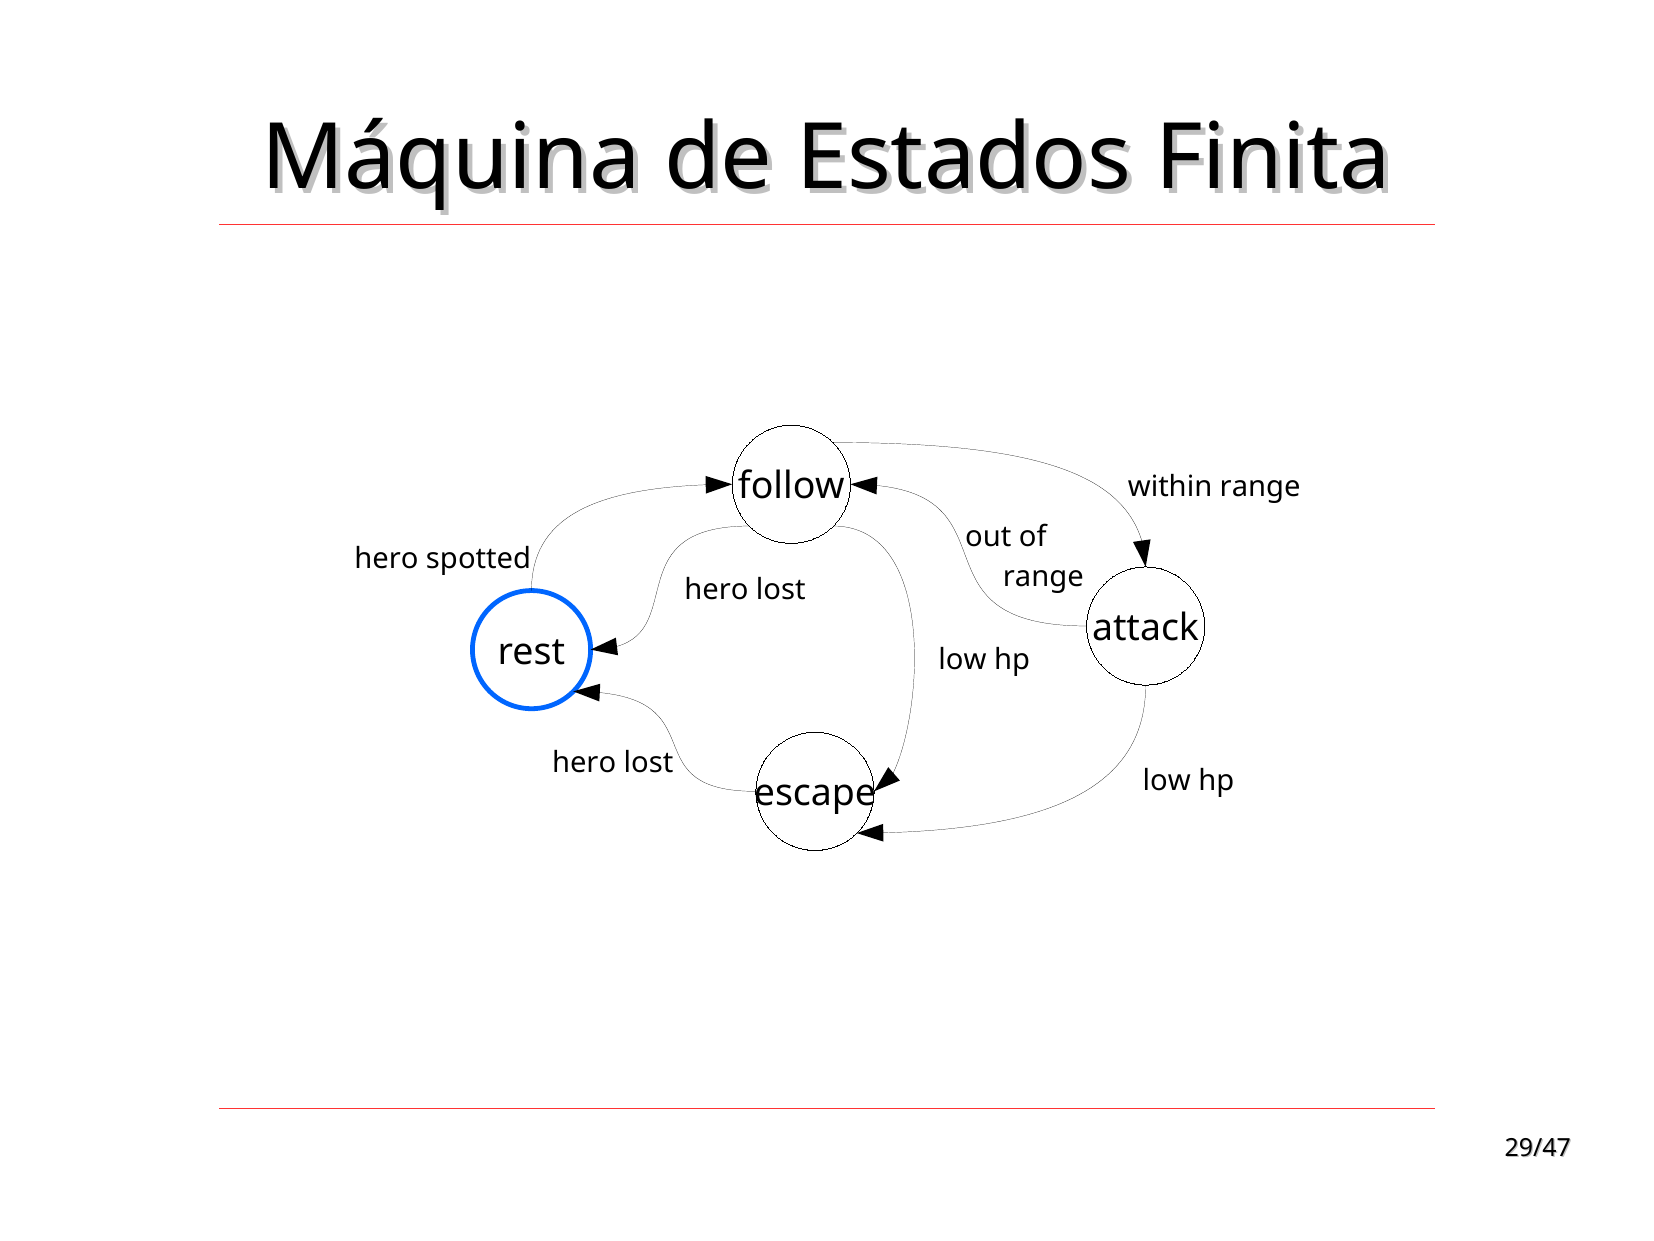

# Máquina de Estados Finita
follow
attack
rest
escape
29